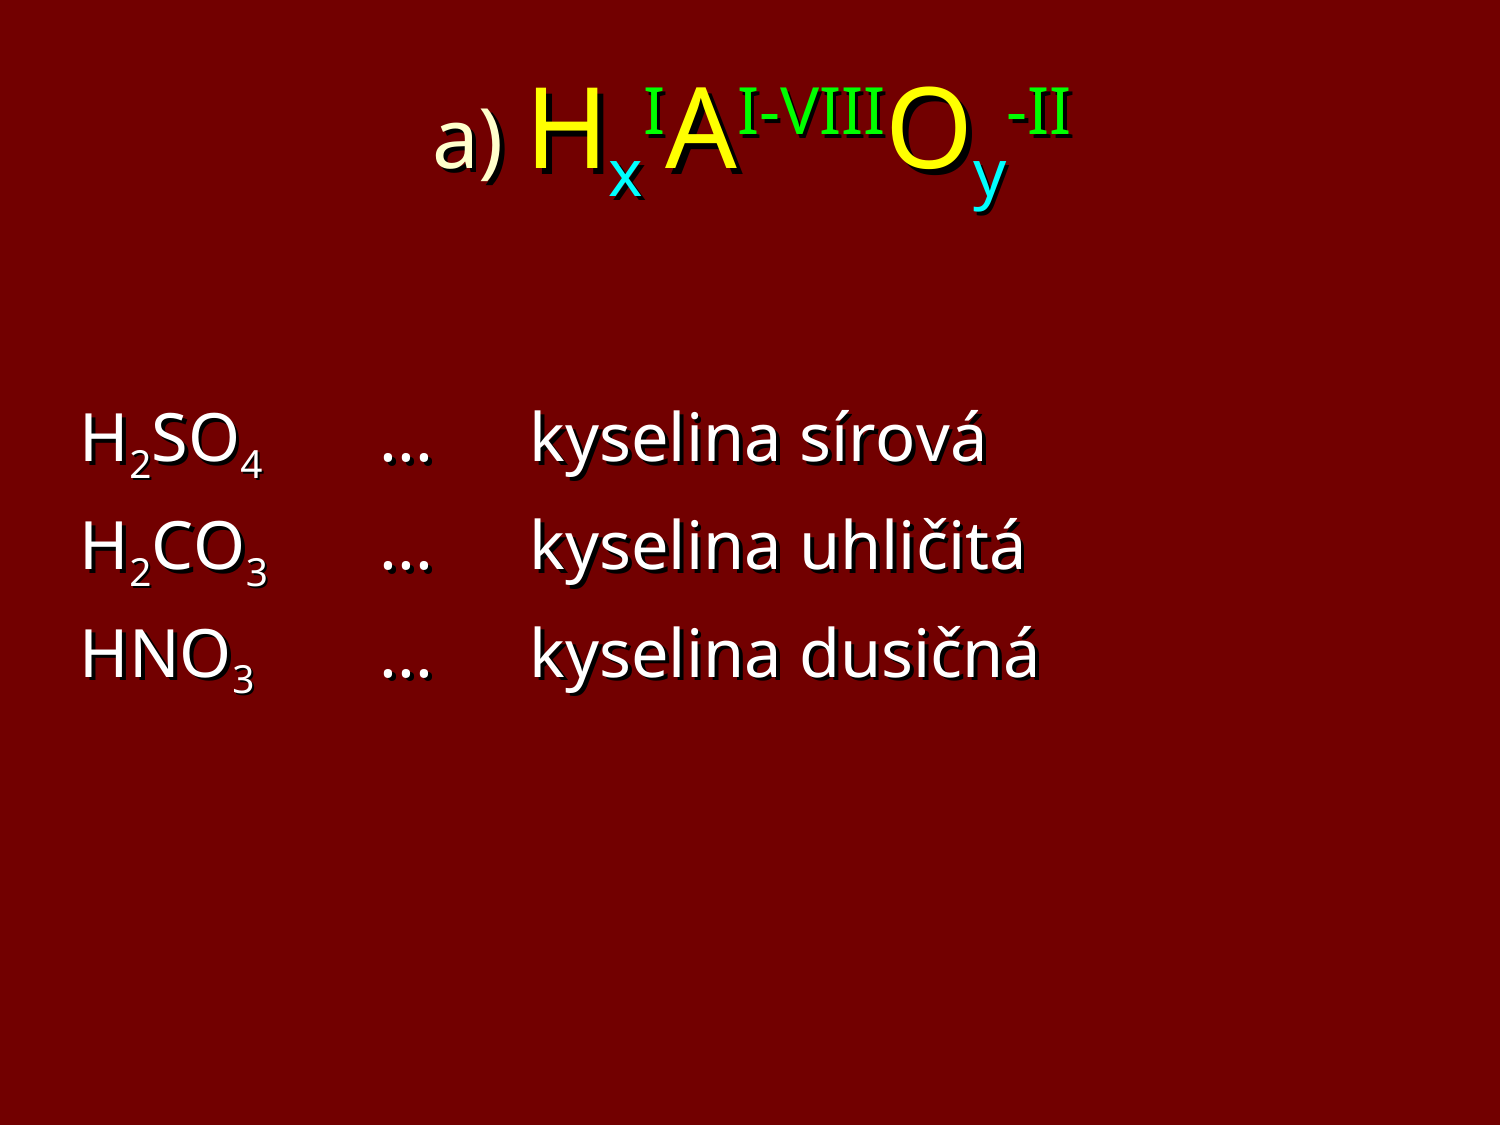

# a) HxIAI-VIIIOy-II
H2SO4	...	kyselina sírová
H2CO3	...	kyselina uhličitá
HNO3	...	kyselina dusičná